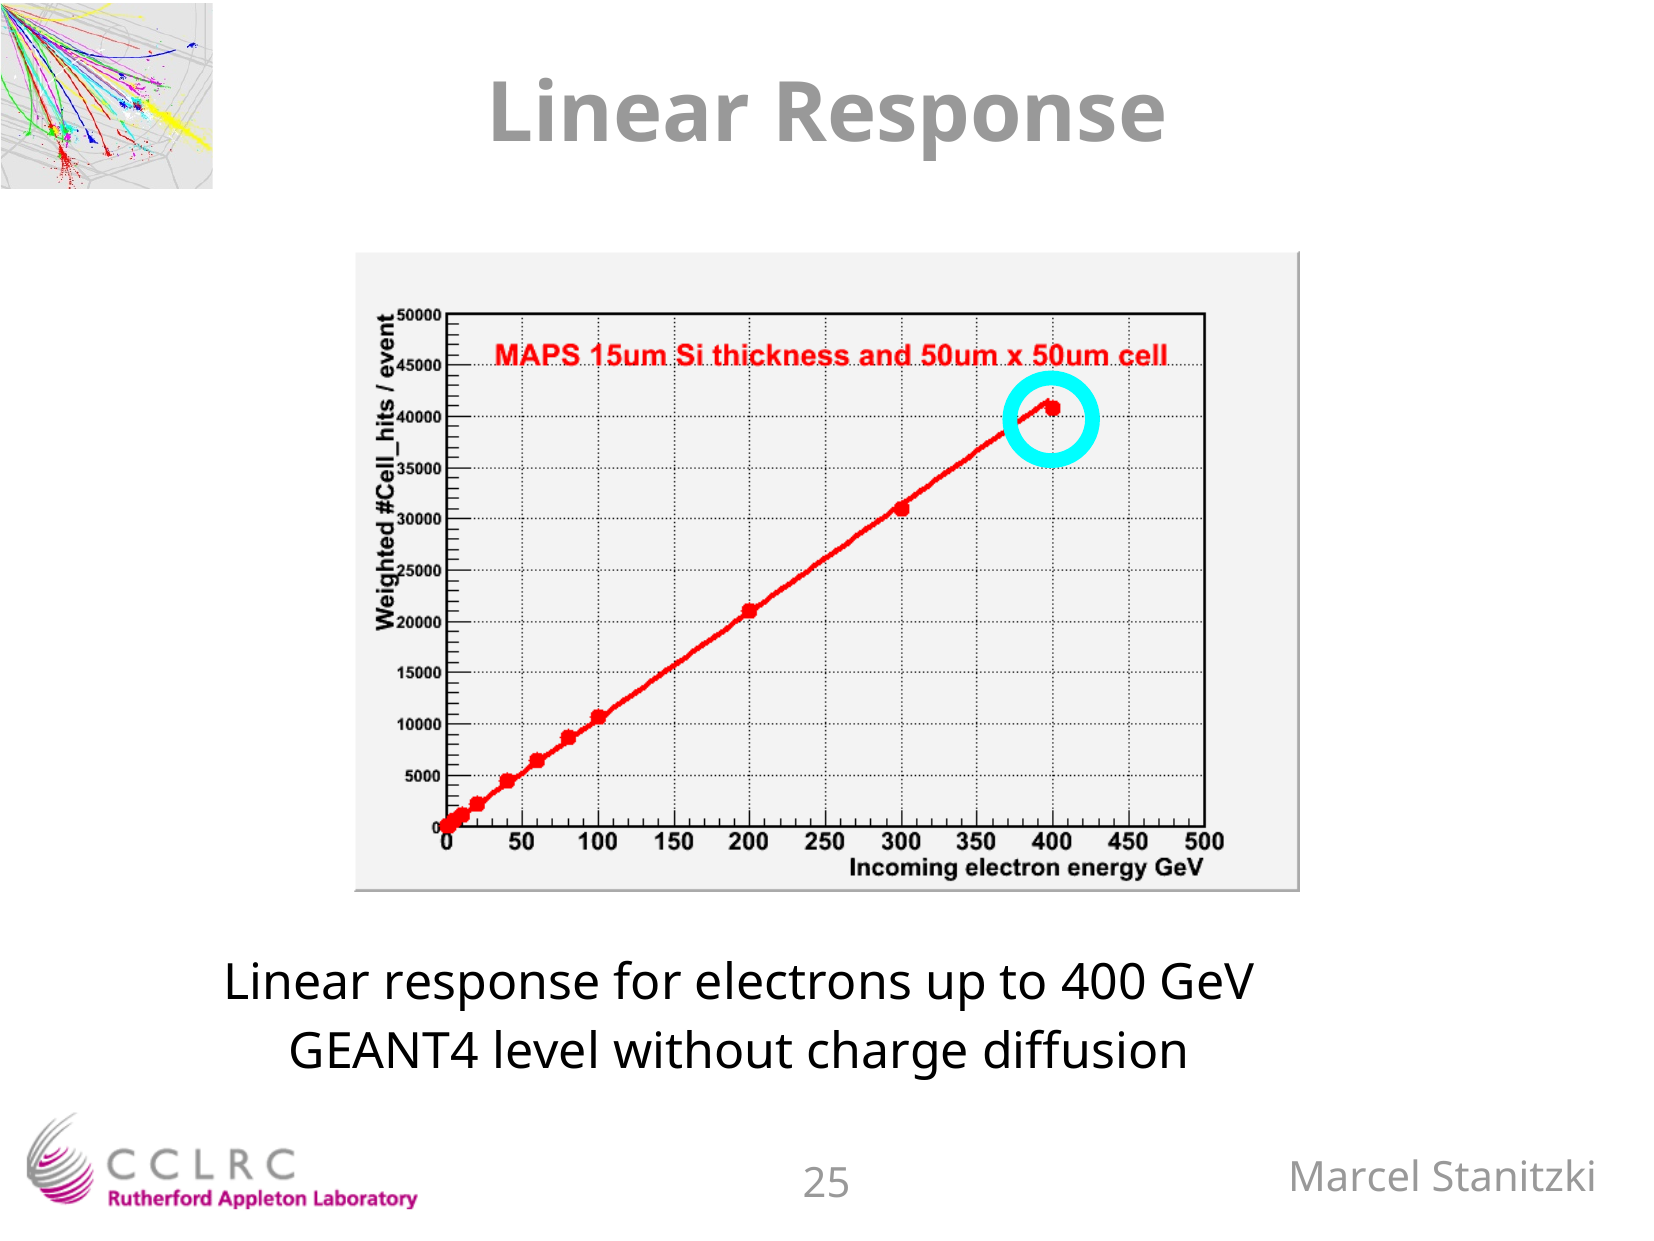

# Linear Response
Linear response for electrons up to 400 GeV
GEANT4 level without charge diffusion